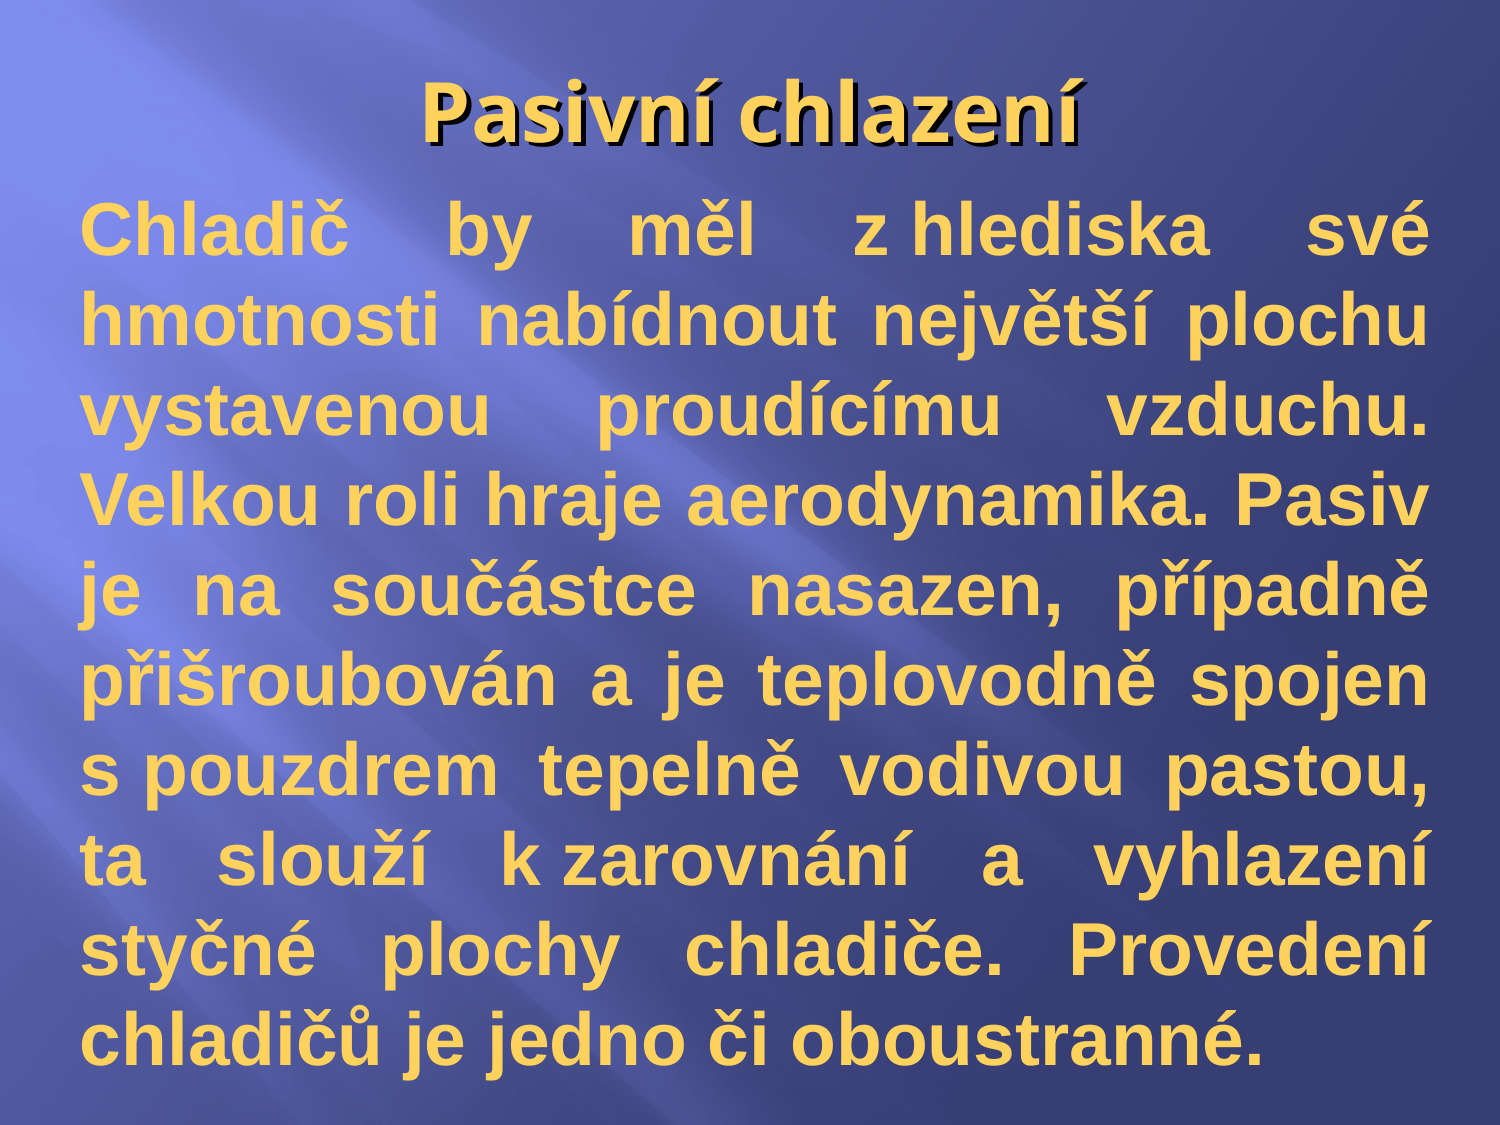

# Pasivní chlazení
Chladič by měl z hlediska své hmotnosti nabídnout největší plochu vystavenou proudícímu vzduchu. Velkou roli hraje aerodynamika. Pasiv je na součástce nasazen, případně přišroubován a je teplovodně spojen s pouzdrem tepelně vodivou pastou, ta slouží k zarovnání a vyhlazení styčné plochy chladiče. Provedení chladičů je jedno či oboustranné.